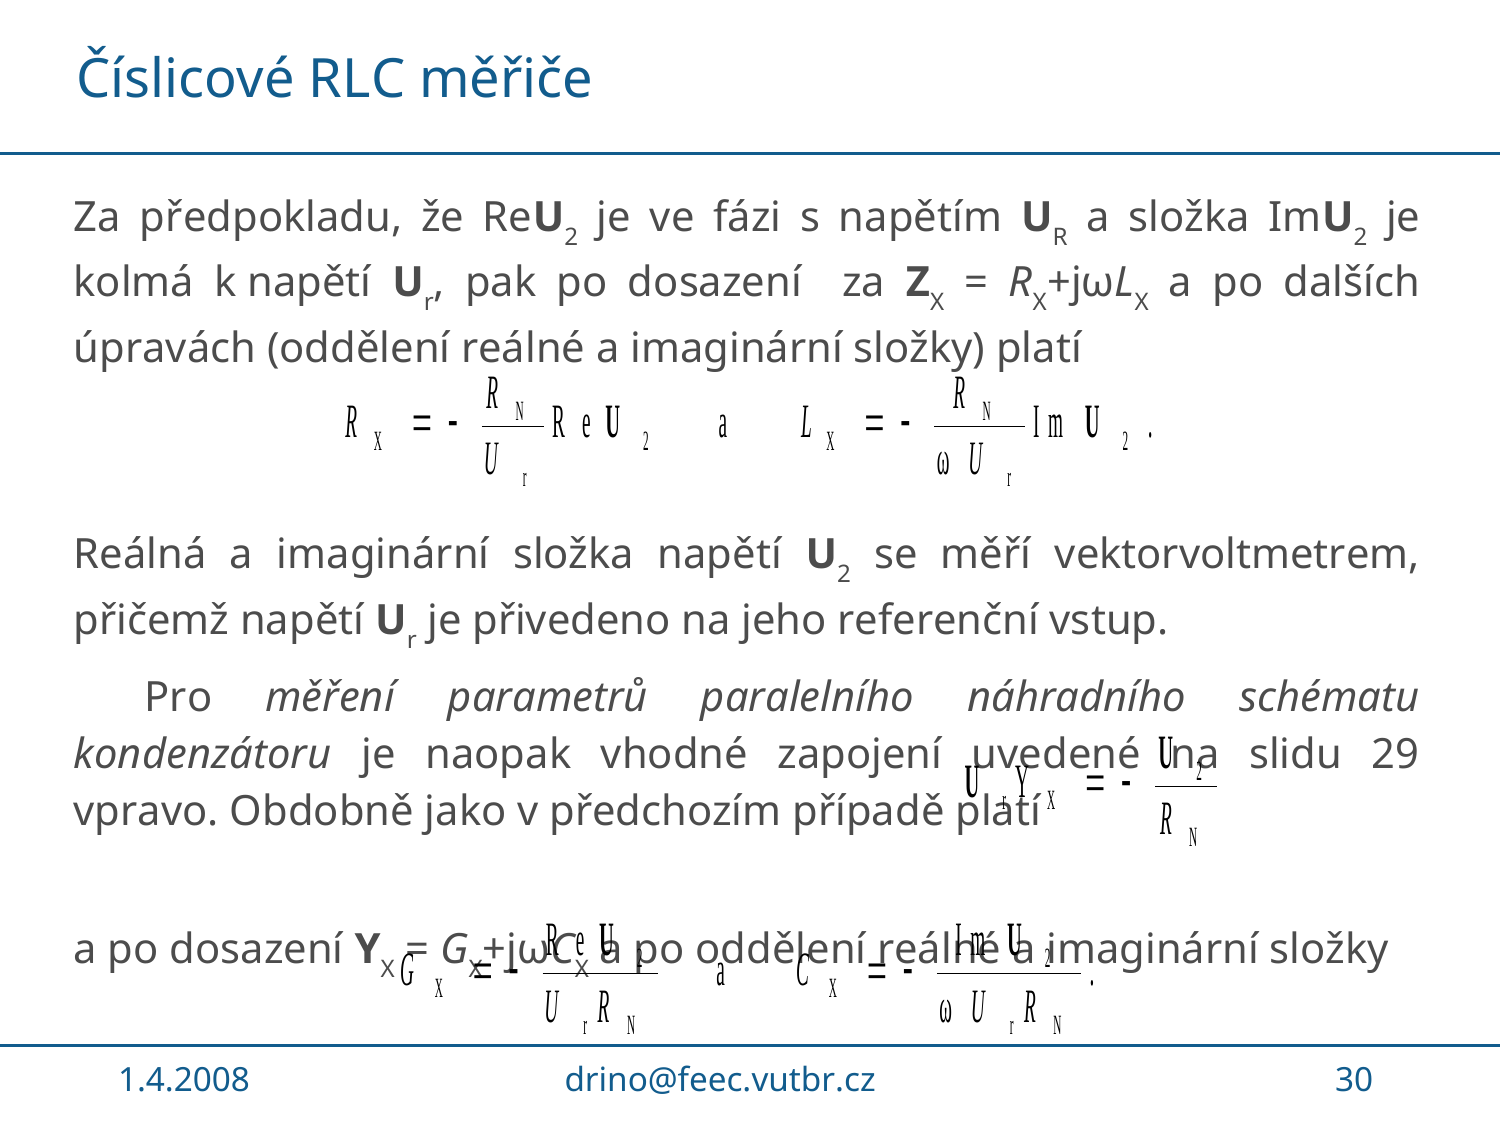

# Číslicové RLC měřiče
Za předpokladu, že ReU2 je ve fázi s napětím UR a složka ImU2 je kolmá k napětí Ur, pak po dosazení za ZX = RX+jωLX a po dalších úpravách (oddělení reálné a imaginární složky) platí
Reálná a imaginární složka napětí U2 se měří vektorvoltmetrem, přičemž napětí Ur je přivedeno na jeho referenční vstup.
Pro měření parametrů paralelního náhradního schématu kondenzátoru je naopak vhodné zapojení uvedené na slidu 29 vpravo. Obdobně jako v předchozím případě platí
a po dosazení YX = GX+jωCX a po oddělení reálné a imaginární složky
1.4.2008
drino@feec.vutbr.cz